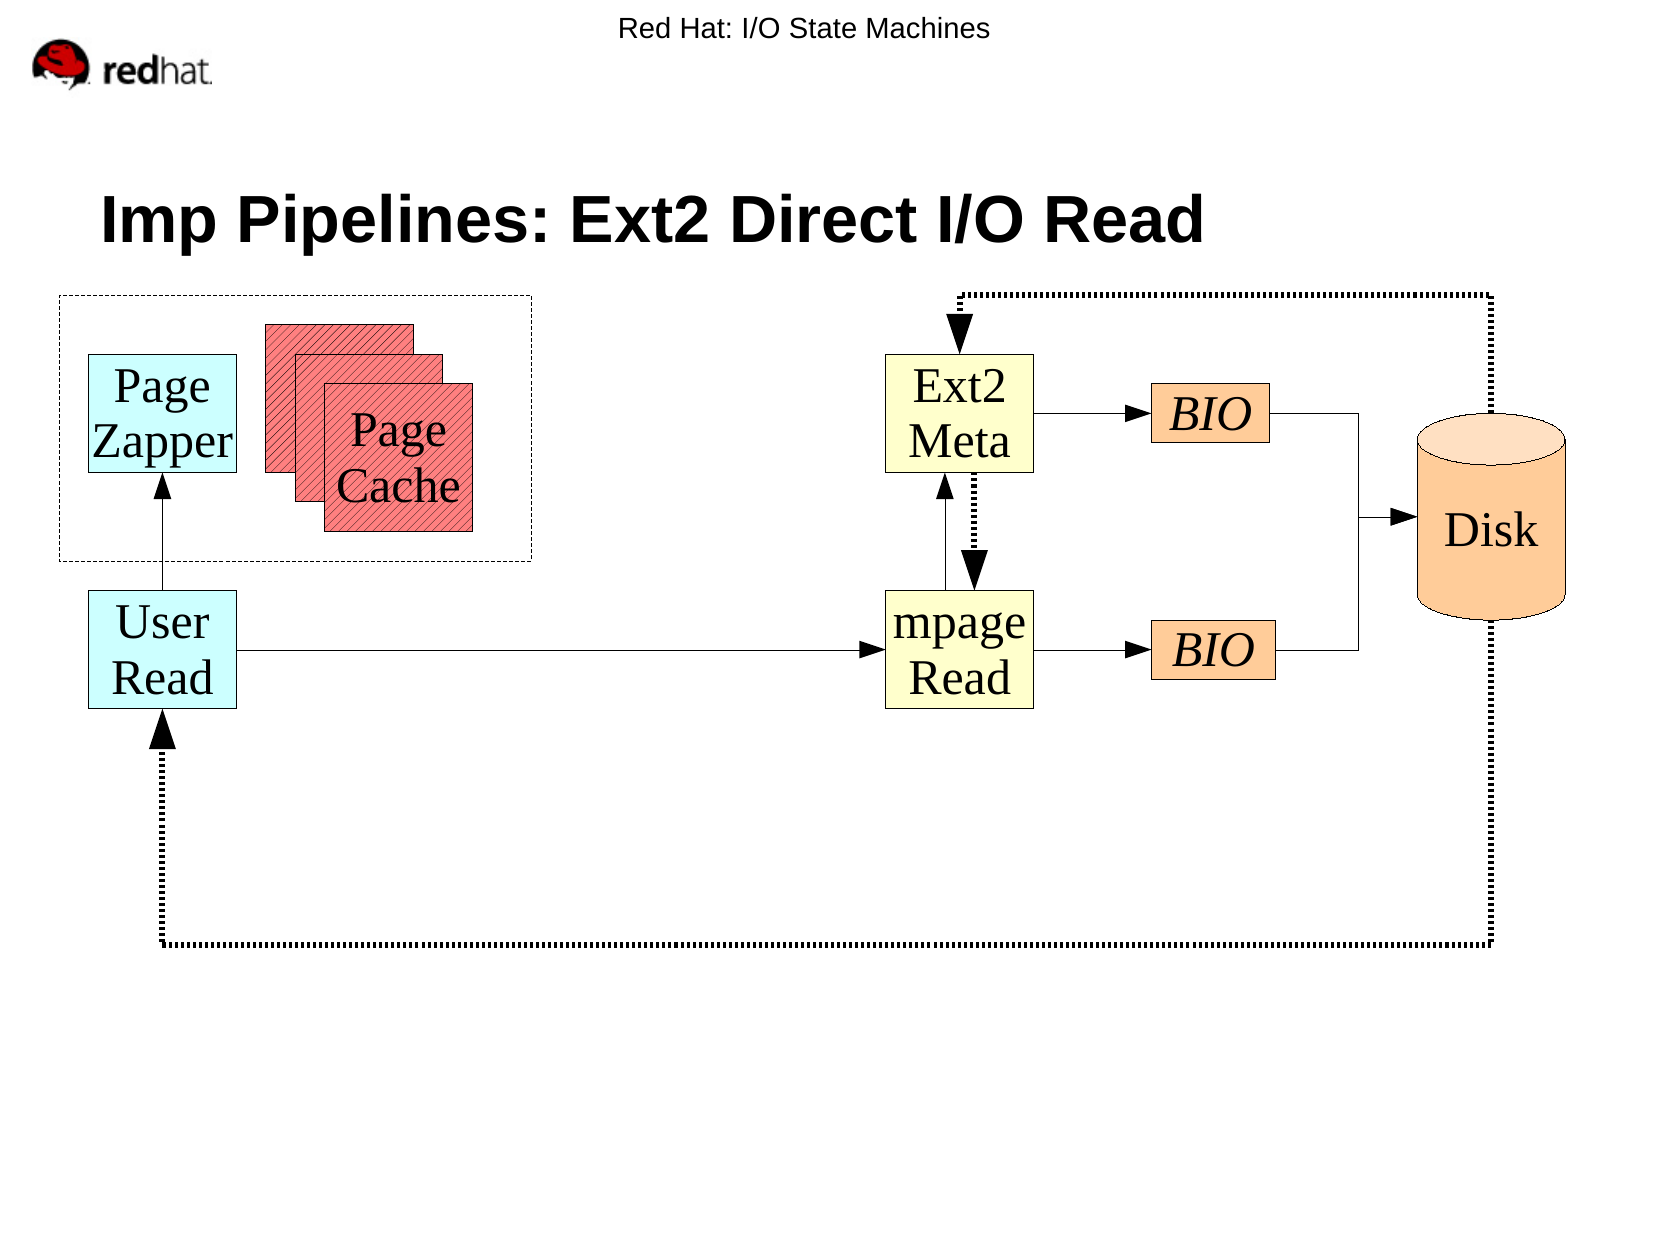

# Imp Pipelines: Ext2 Direct I/O Read
Page
Cache
Page
Zapper
Ext2
Meta
BIO
Disk
User
Read
mpage
Read
BIO